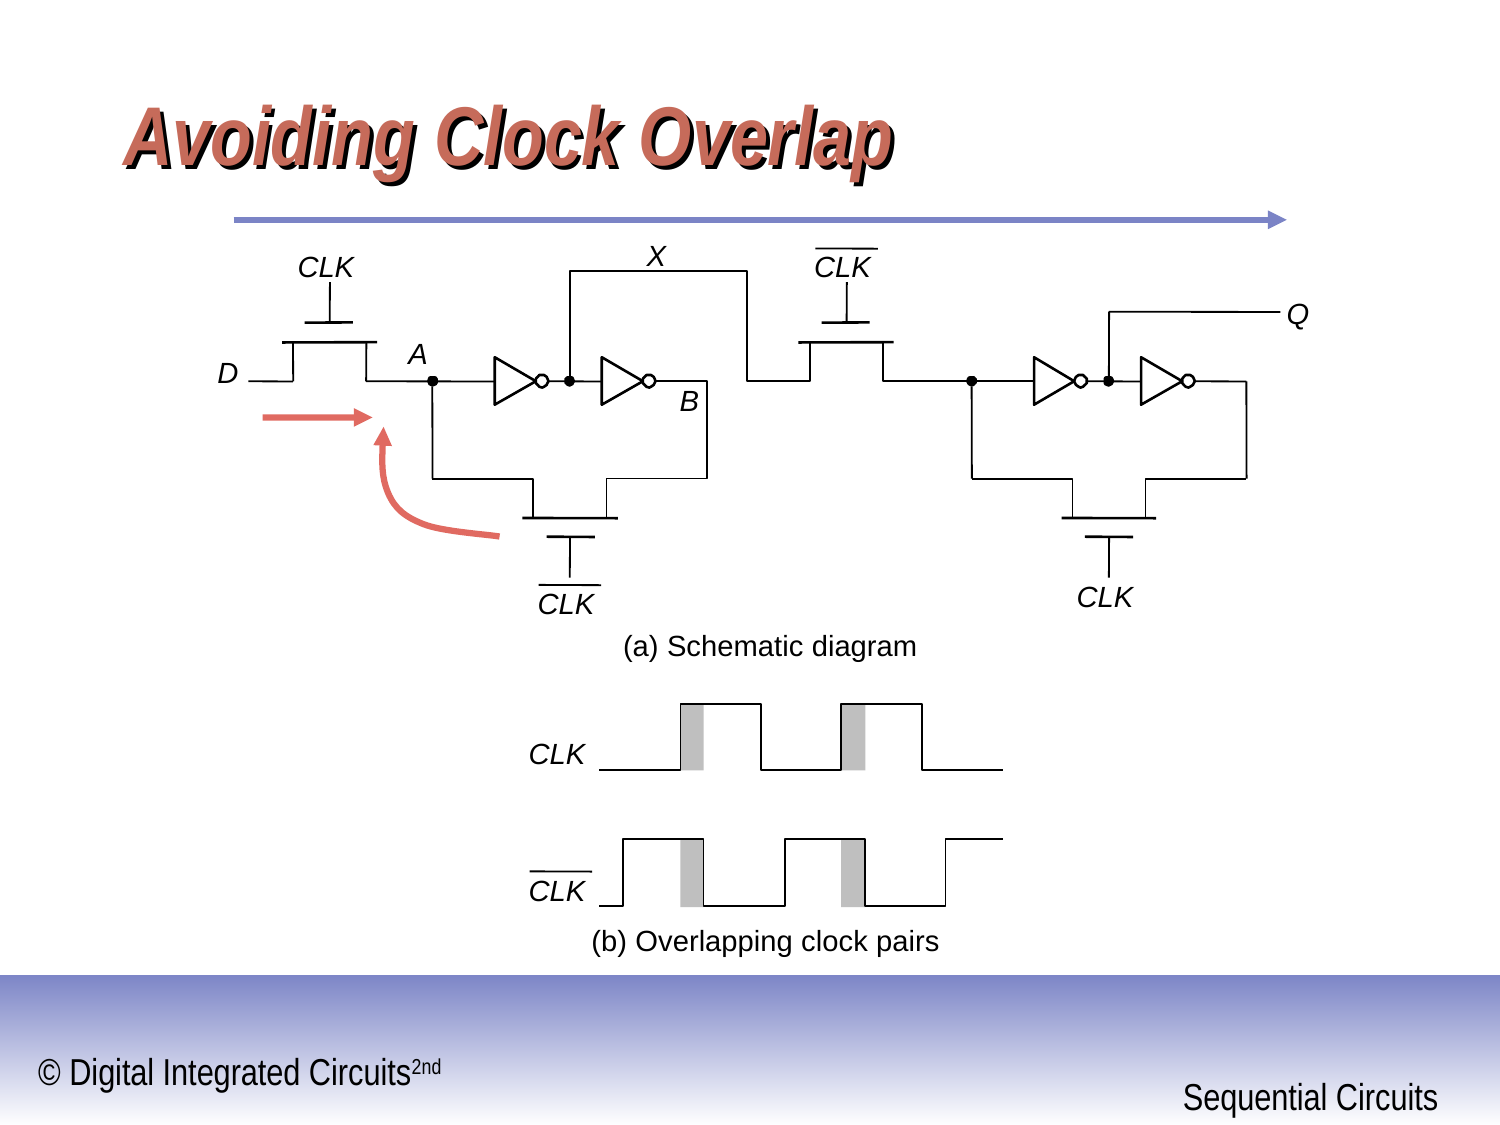

# Avoiding Clock Overlap
X
CLK
CLK
Q
A
D
B
CLK
CLK
(a) Schematic diagram
CLK
CLK
(b) Overlapping clock pairs